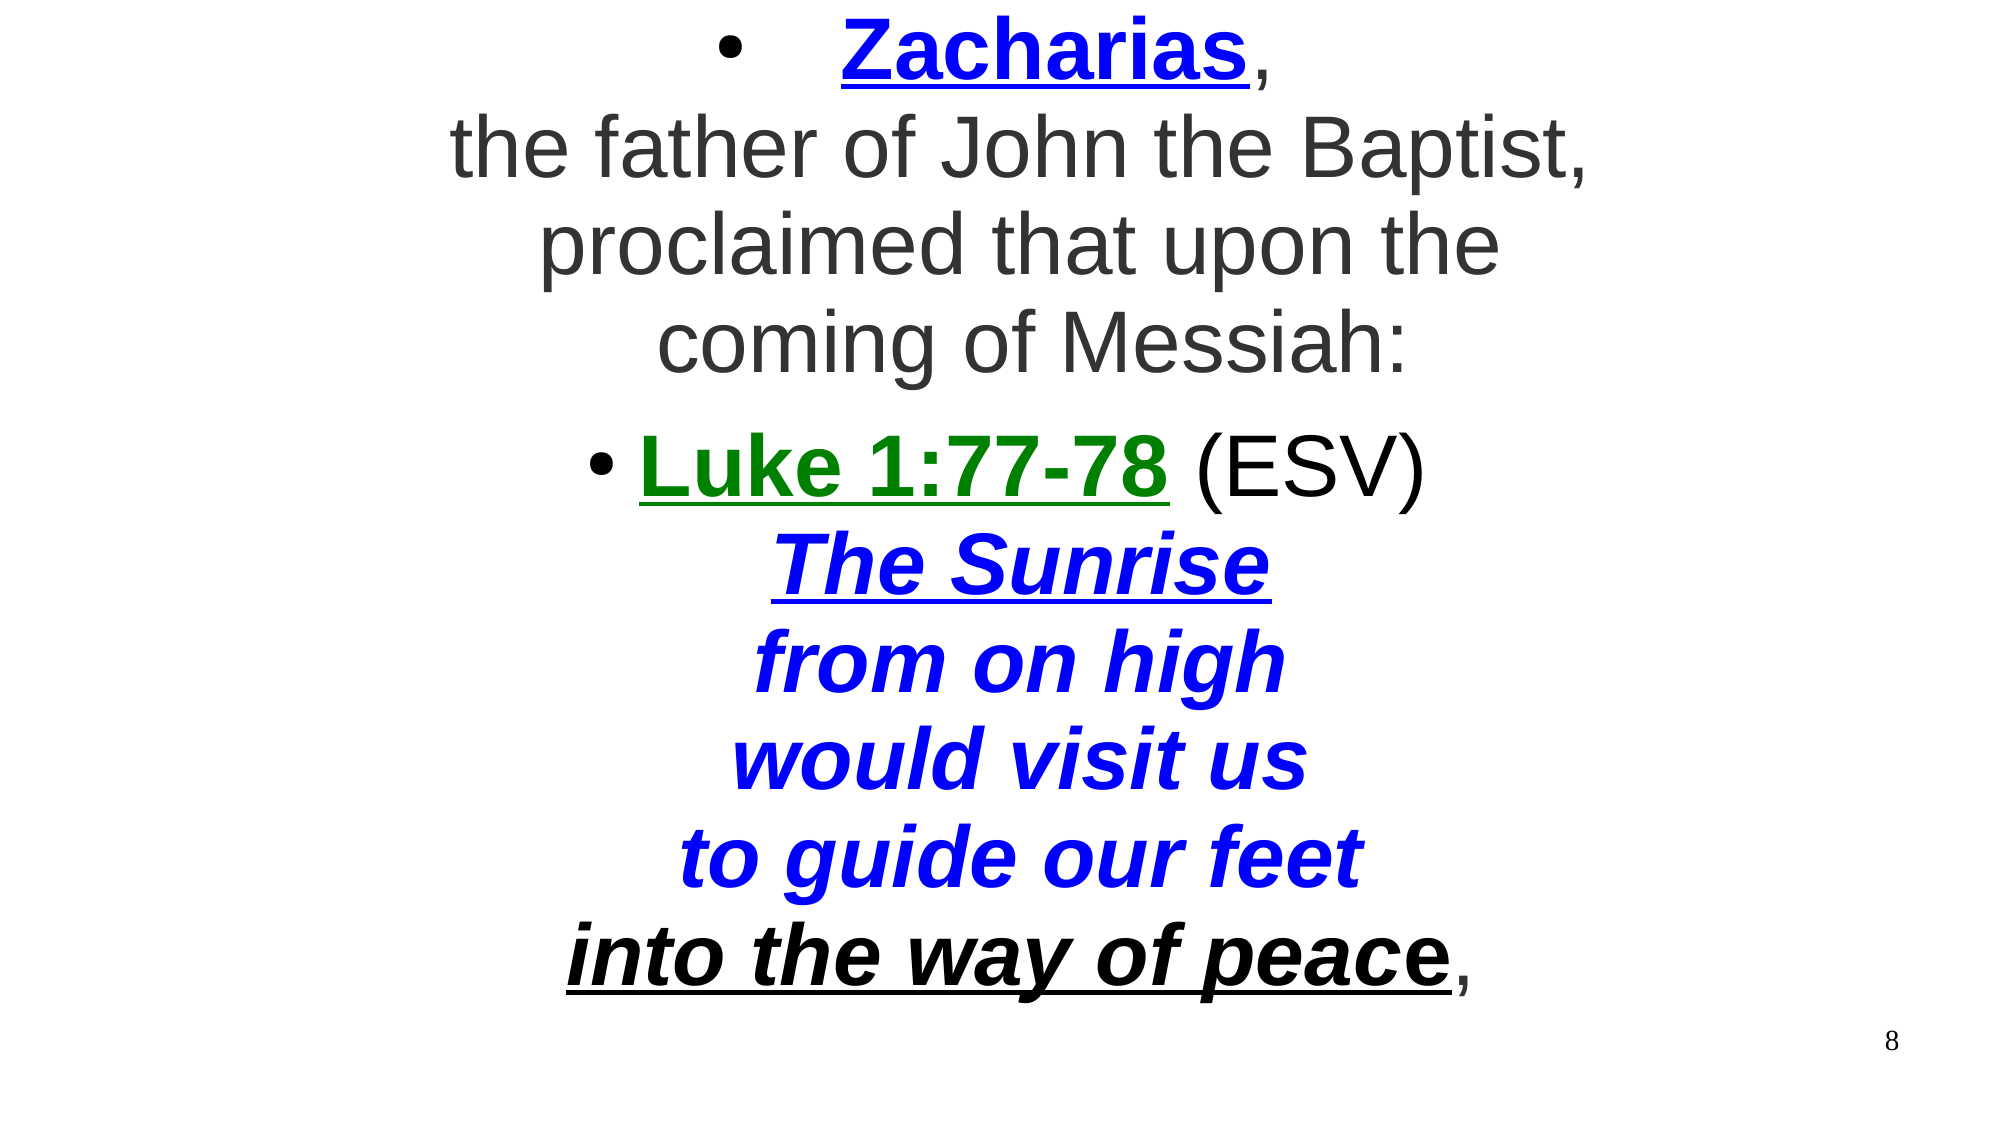

# Zacharias, the father of John the Baptist, proclaimed that upon the coming of Messiah:
Luke 1:77-78 (ESV)
The Sunrise
from on high
would visit us
to guide our feet
into the way of peace,
8